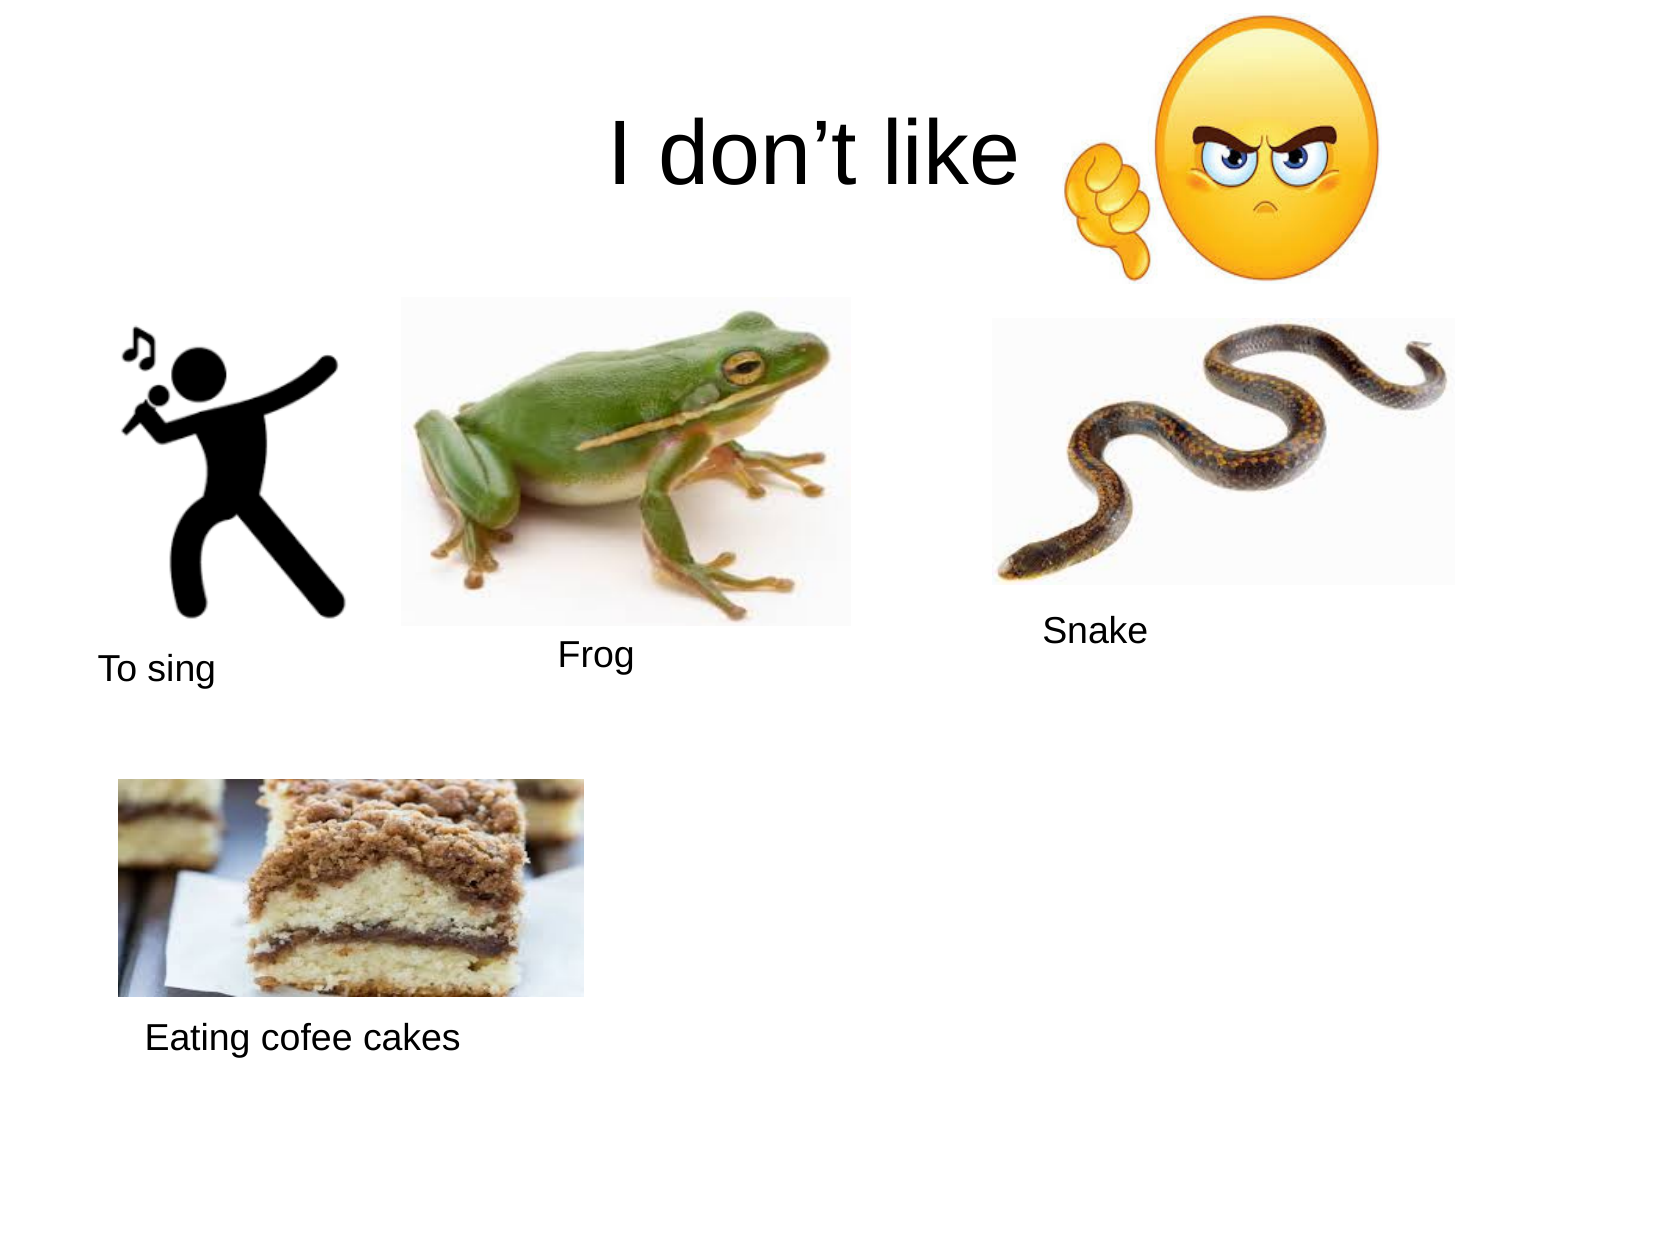

# I don’t like
Snake
Frog
To sing
Eating cofee cakes